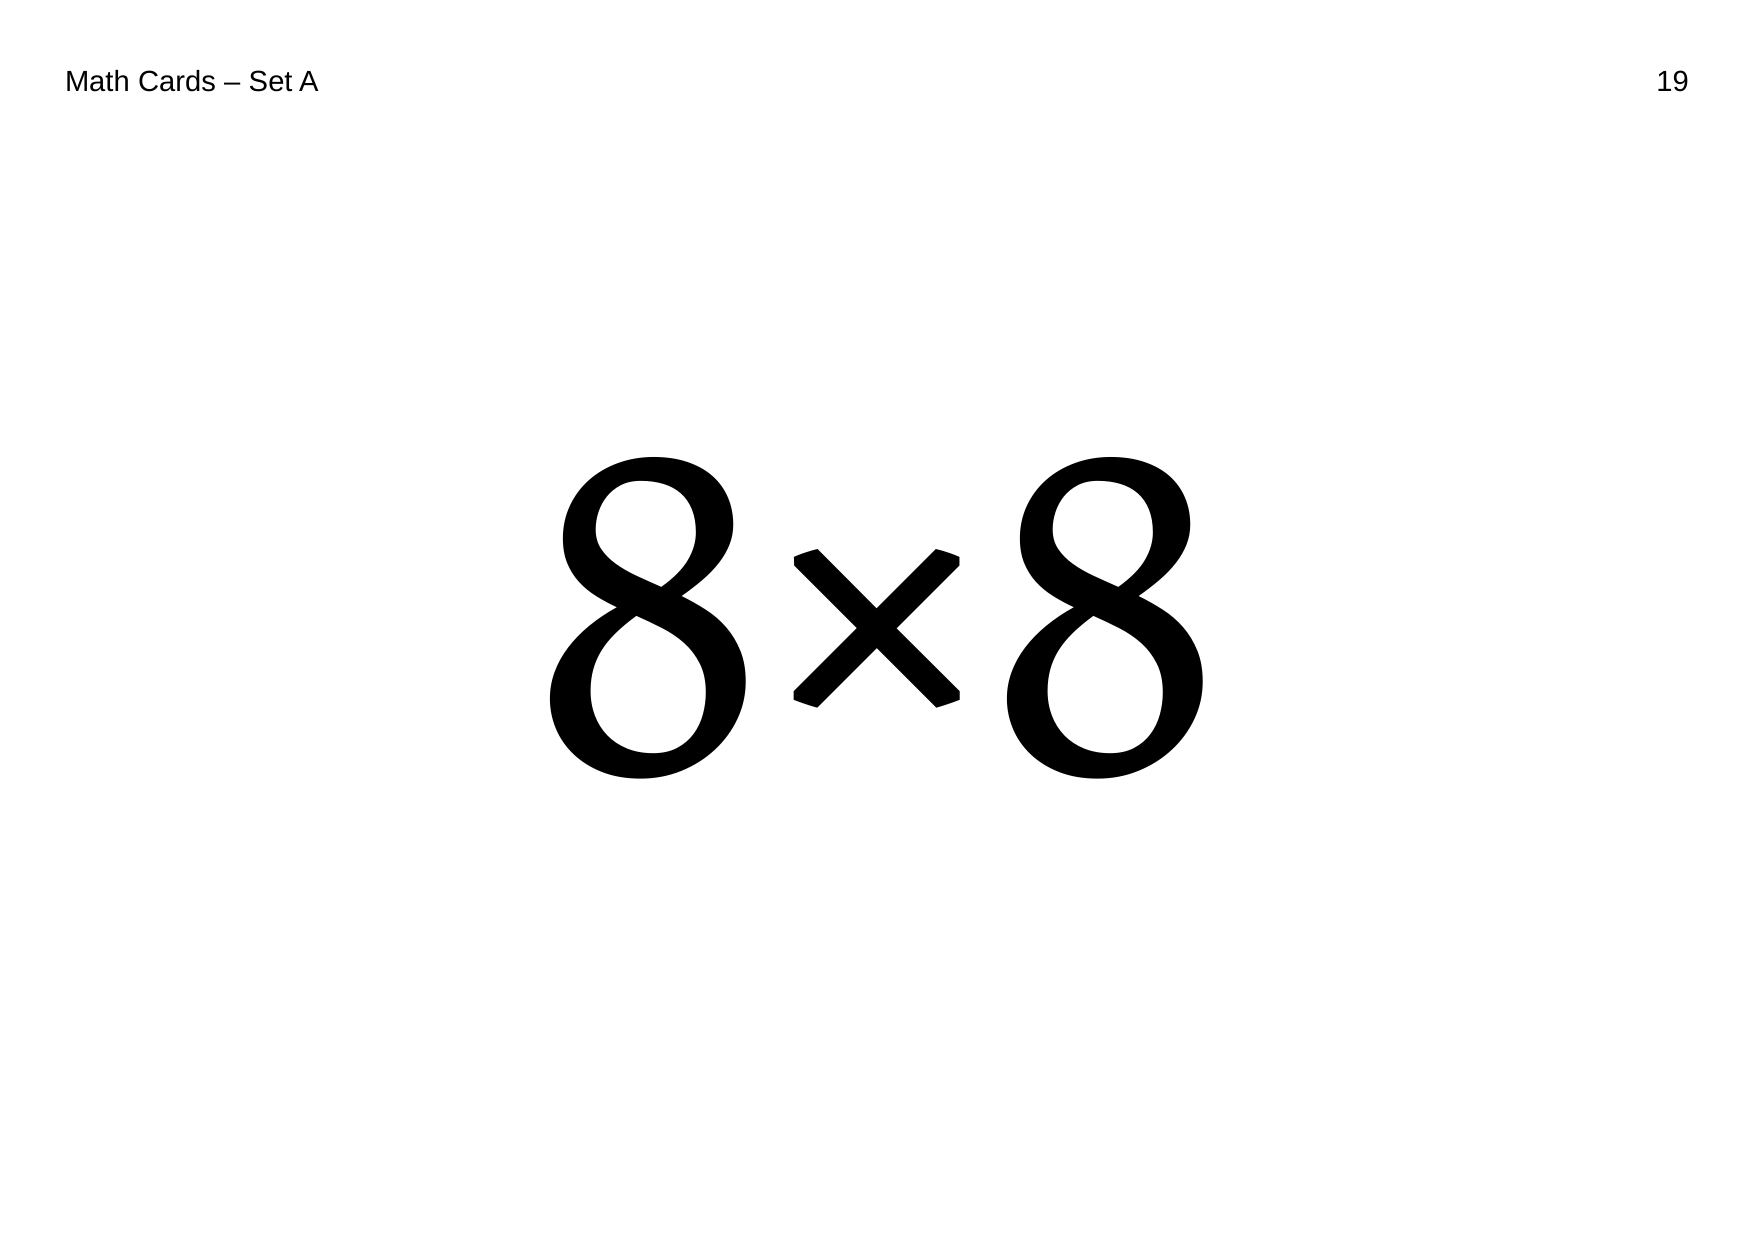

Math Cards – Set A
19
8×8